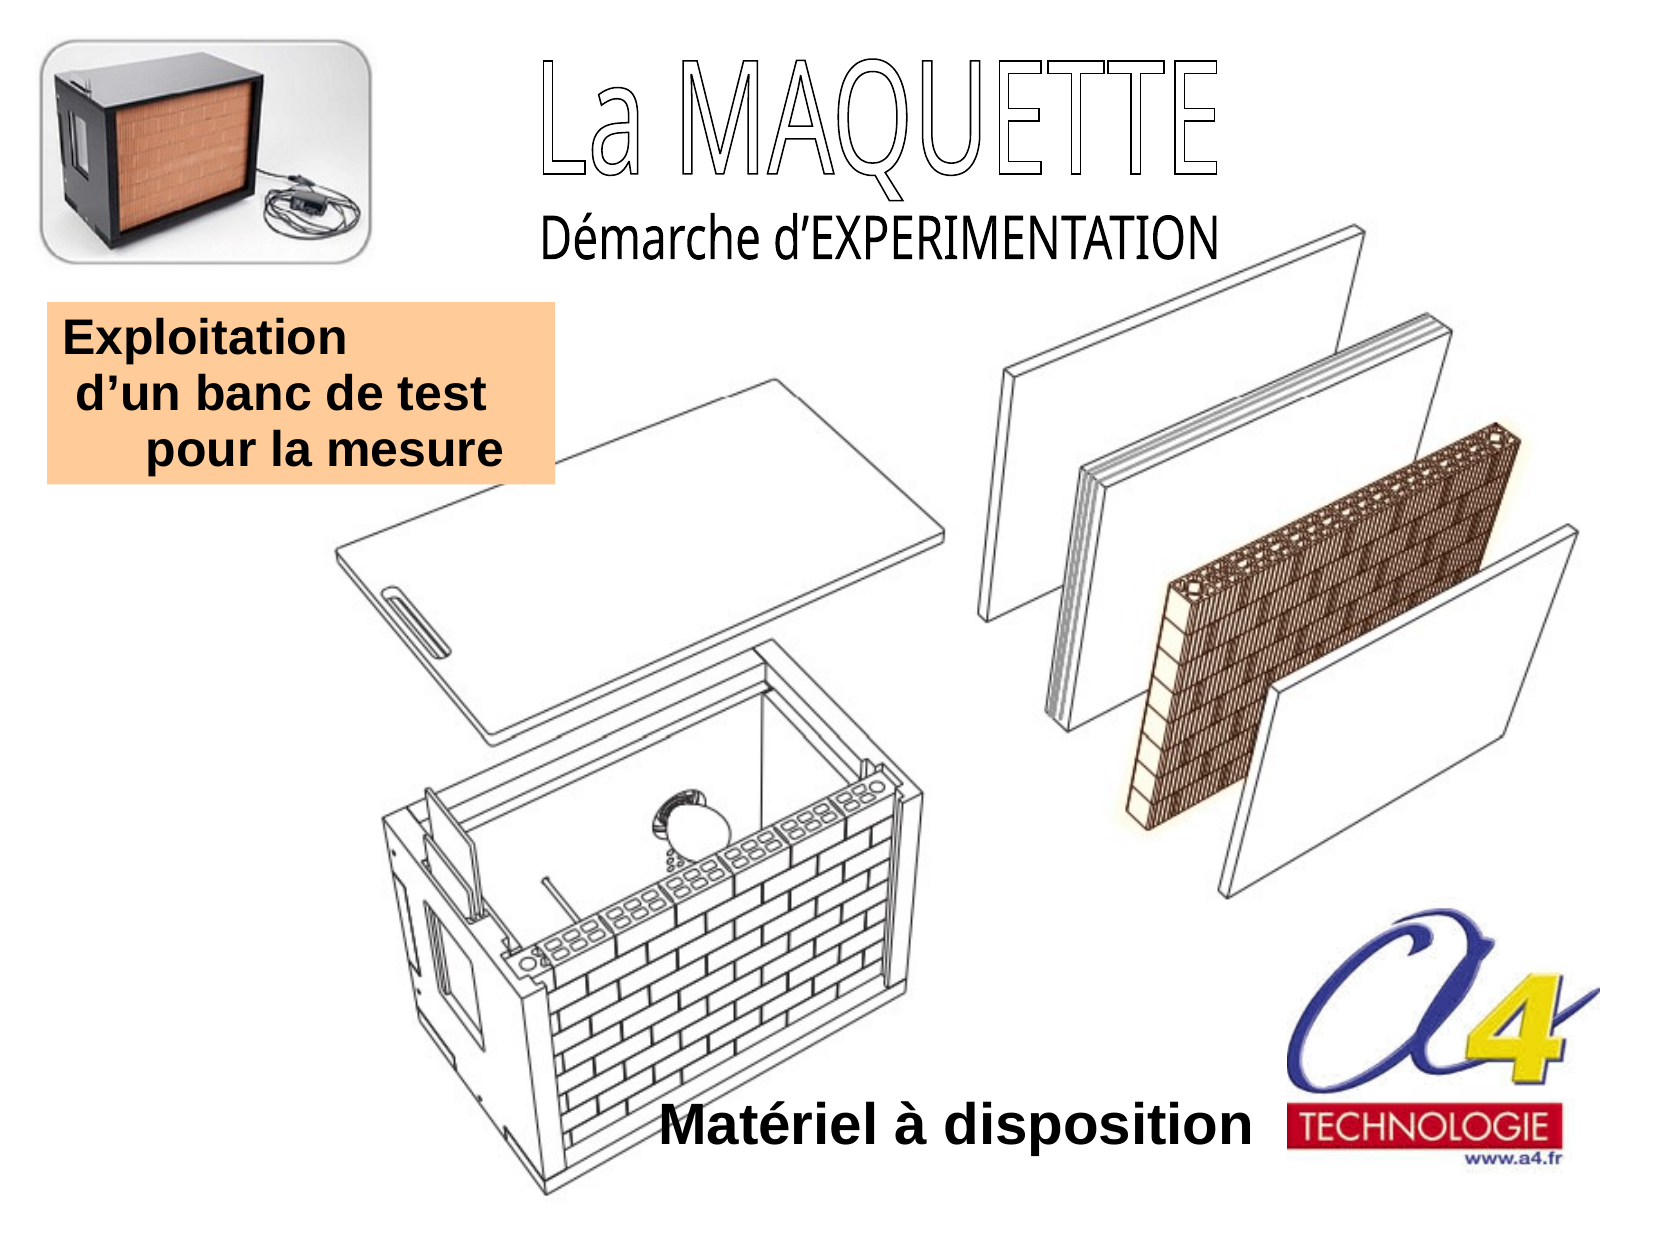

La MAQUETTE
Démarche d’EXPERIMENTATION
Exploitation
 d’un banc de test
 pour la mesure
Matériel à disposition